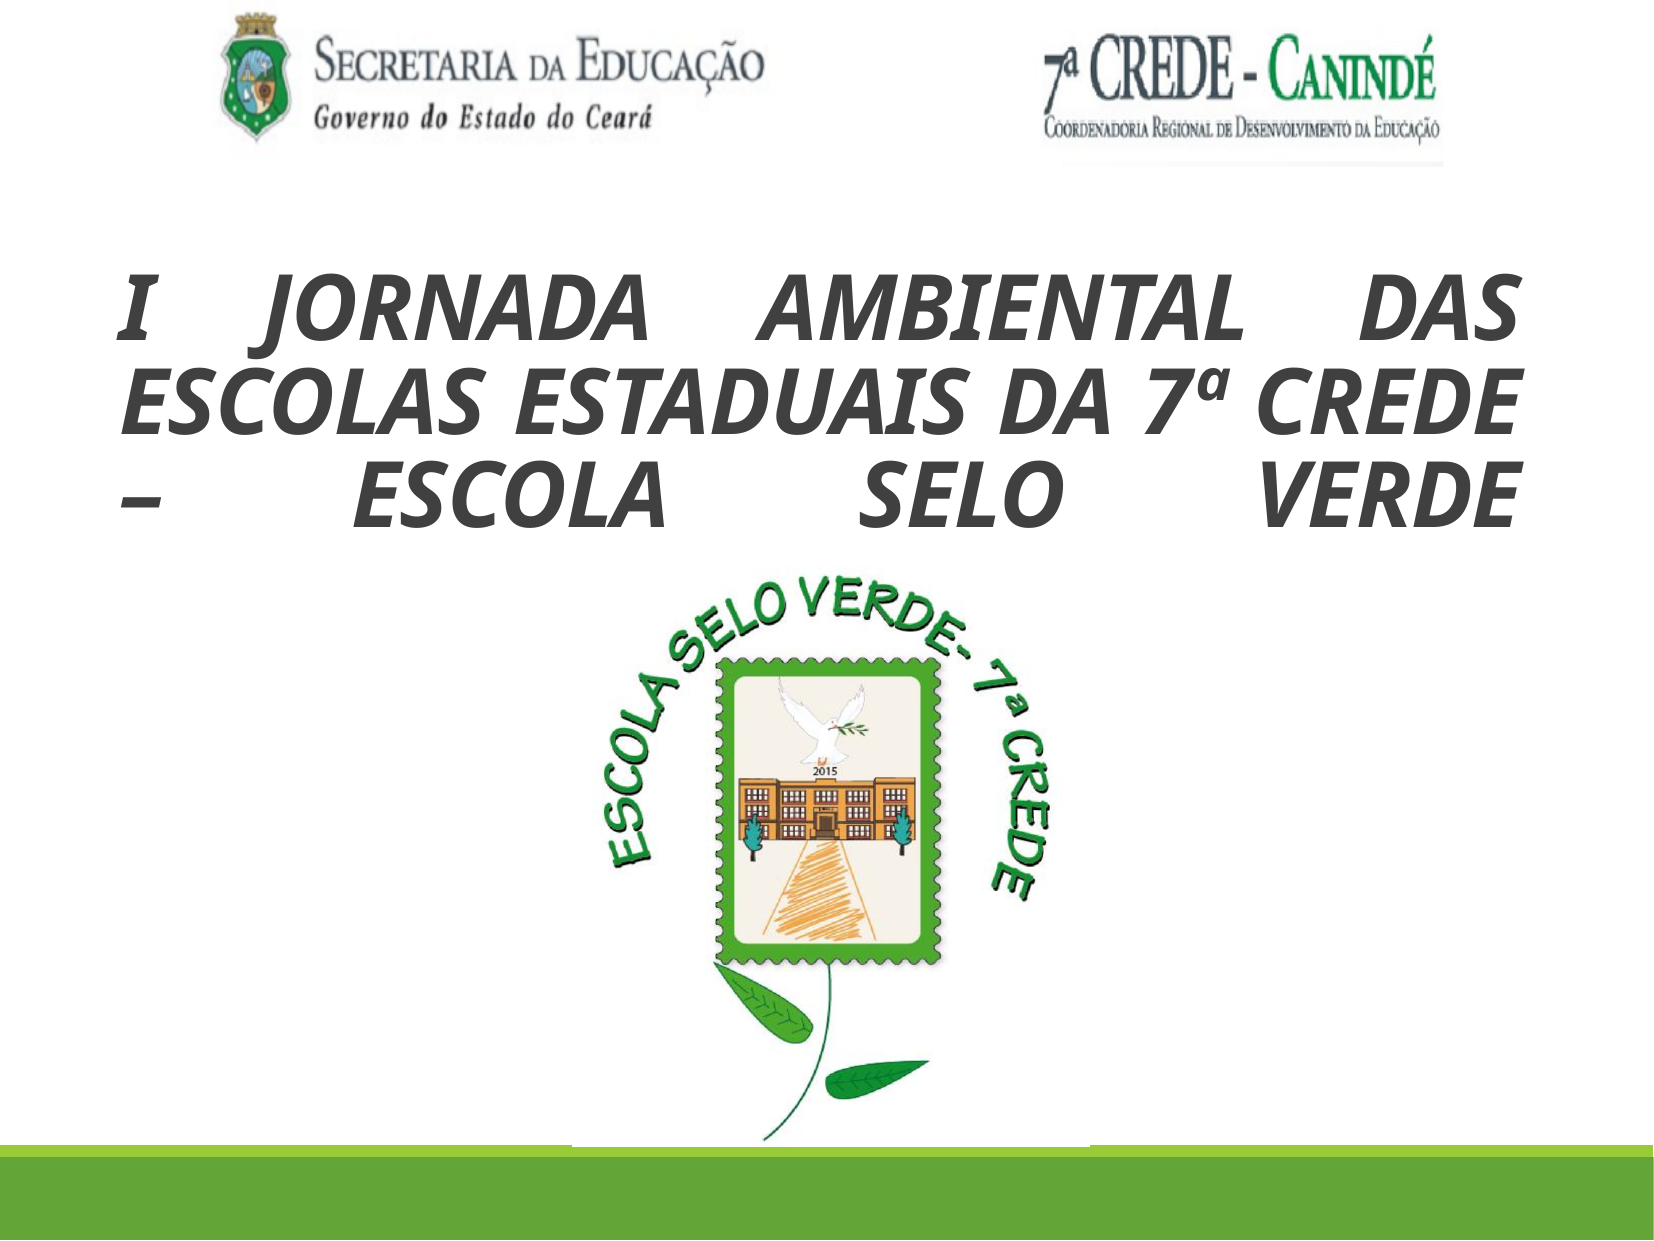

# I JORNADA AMBIENTAL DAS ESCOLAS ESTADUAIS DA 7ª CREDE – ESCOLA SELO VERDE